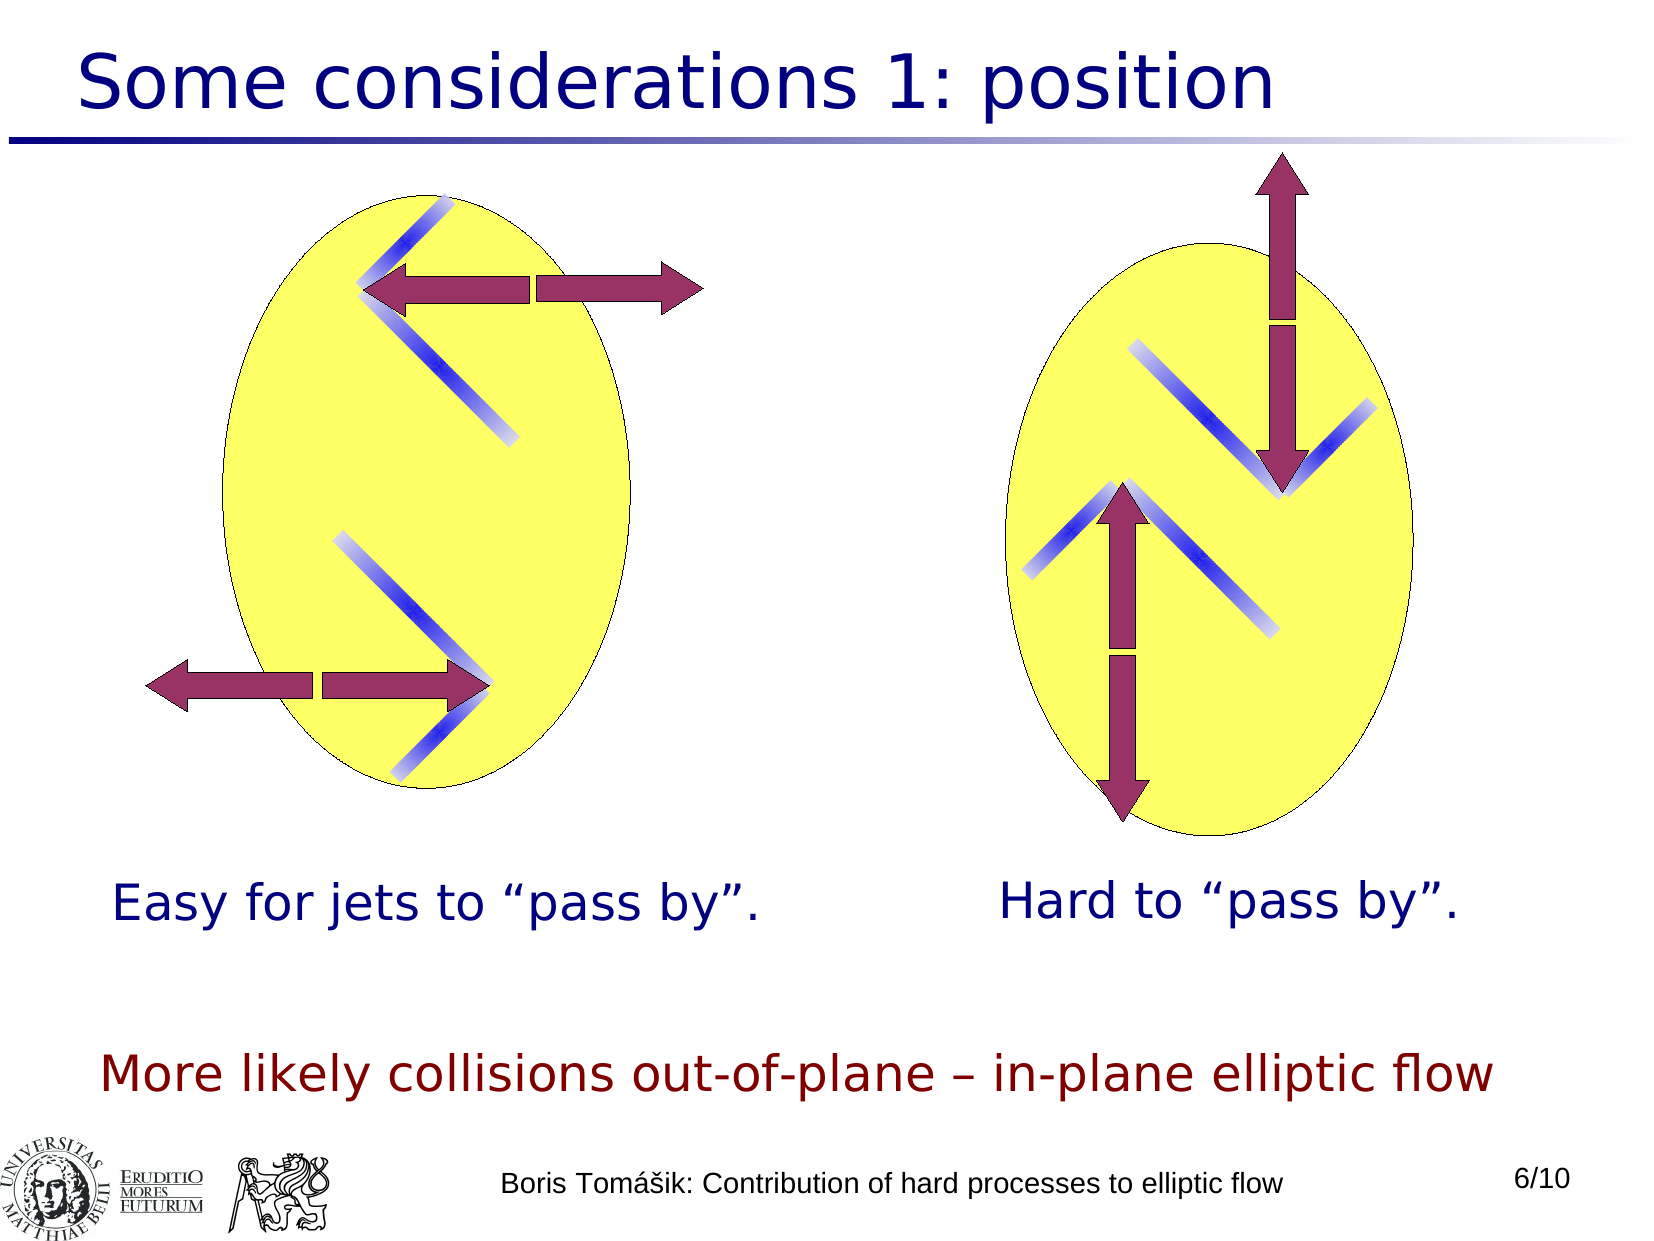

# Some considerations 1: position
Hard to “pass by”.
Easy for jets to “pass by”.
More likely collisions out-of-plane – in-plane elliptic flow
6